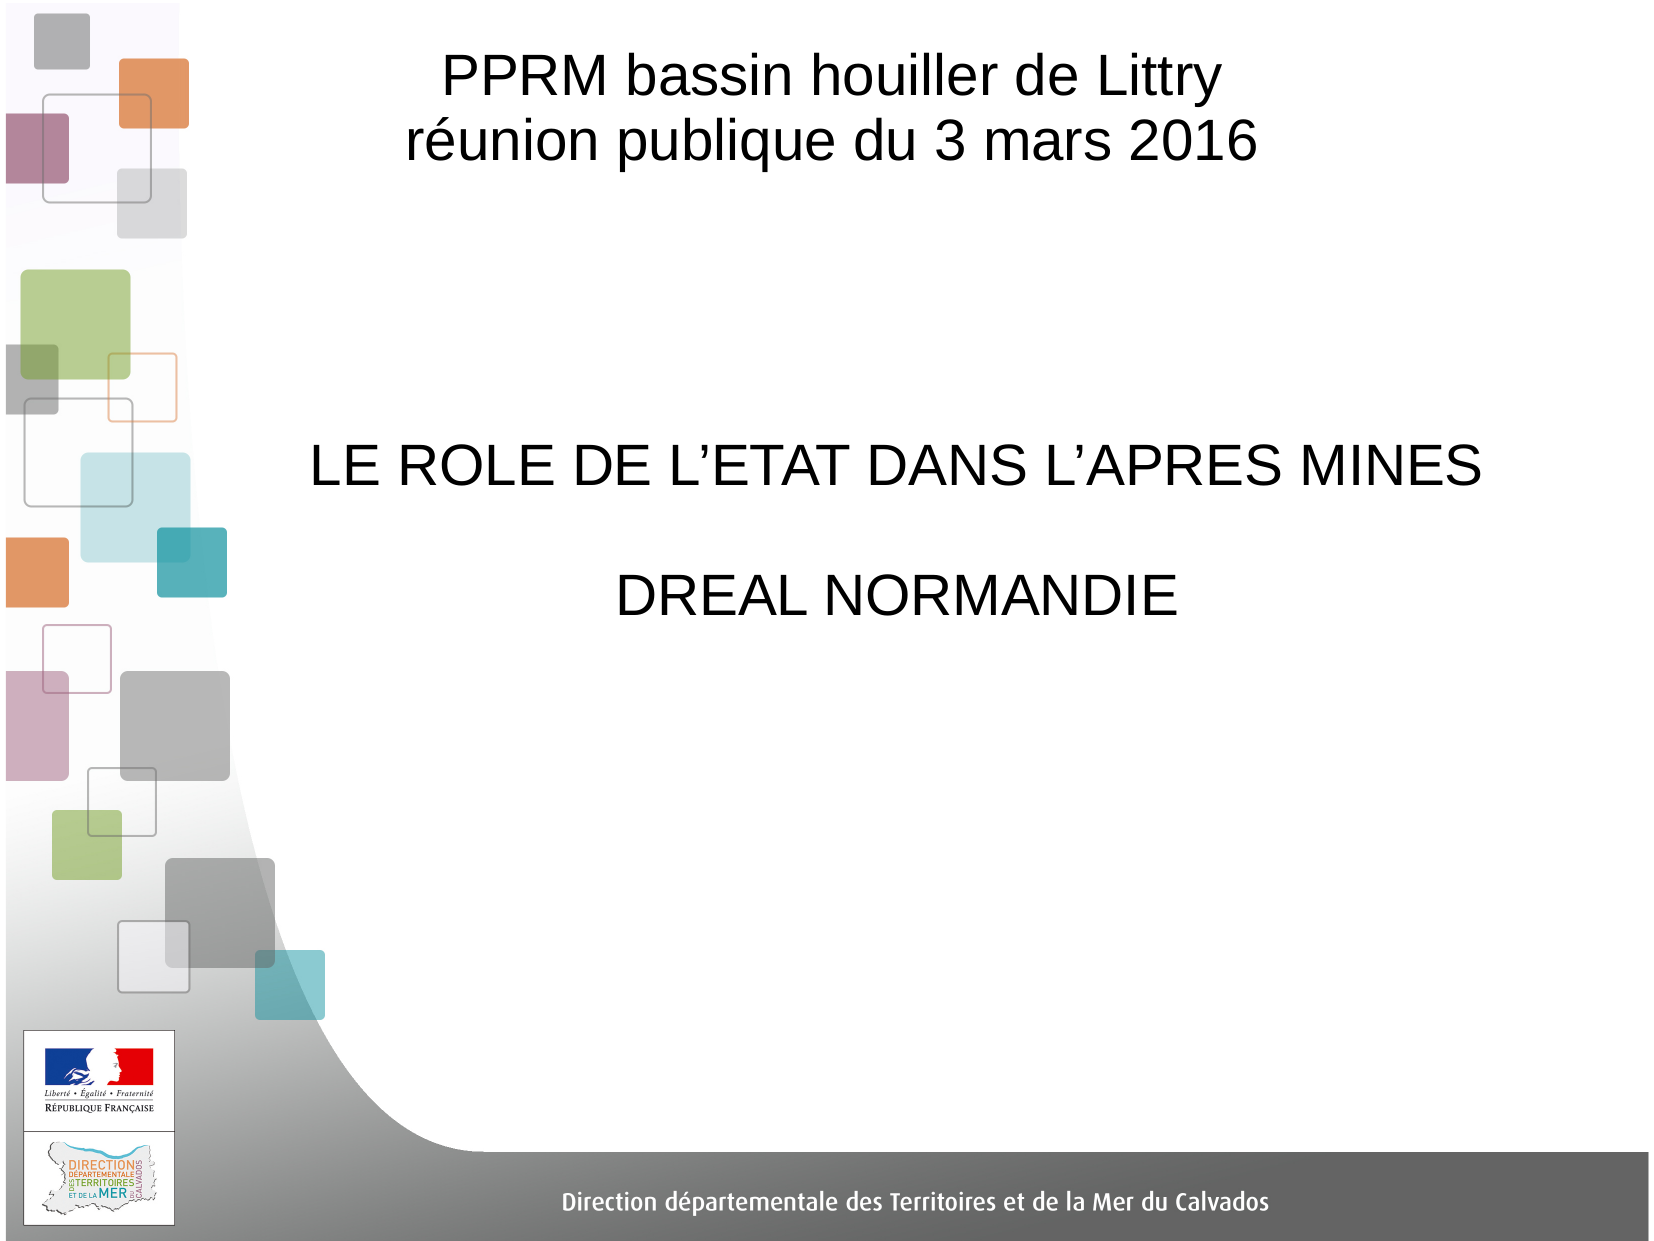

# PPRM bassin houiller de Littry réunion publique du 3 mars 2016
LE ROLE DE L’ETAT DANS L’APRES MINES
DREAL NORMANDIE